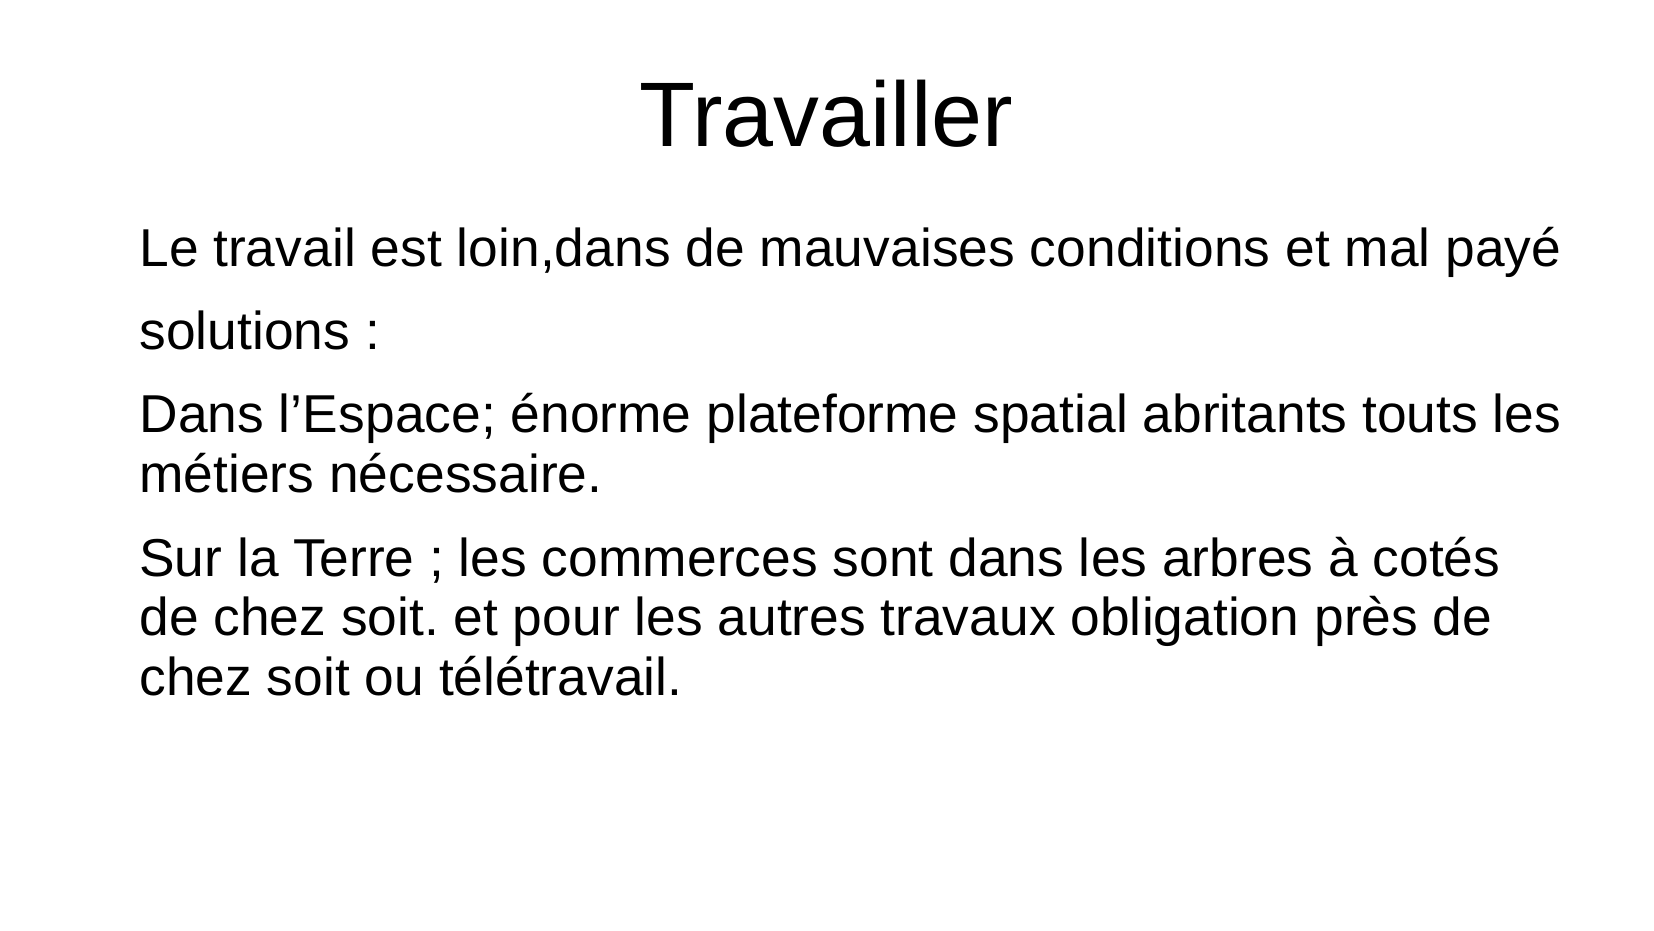

# Travailler
Le travail est loin,dans de mauvaises conditions et mal payé
solutions :
Dans l’Espace; énorme plateforme spatial abritants touts les métiers nécessaire.
Sur la Terre ; les commerces sont dans les arbres à cotés de chez soit. et pour les autres travaux obligation près de chez soit ou télétravail.